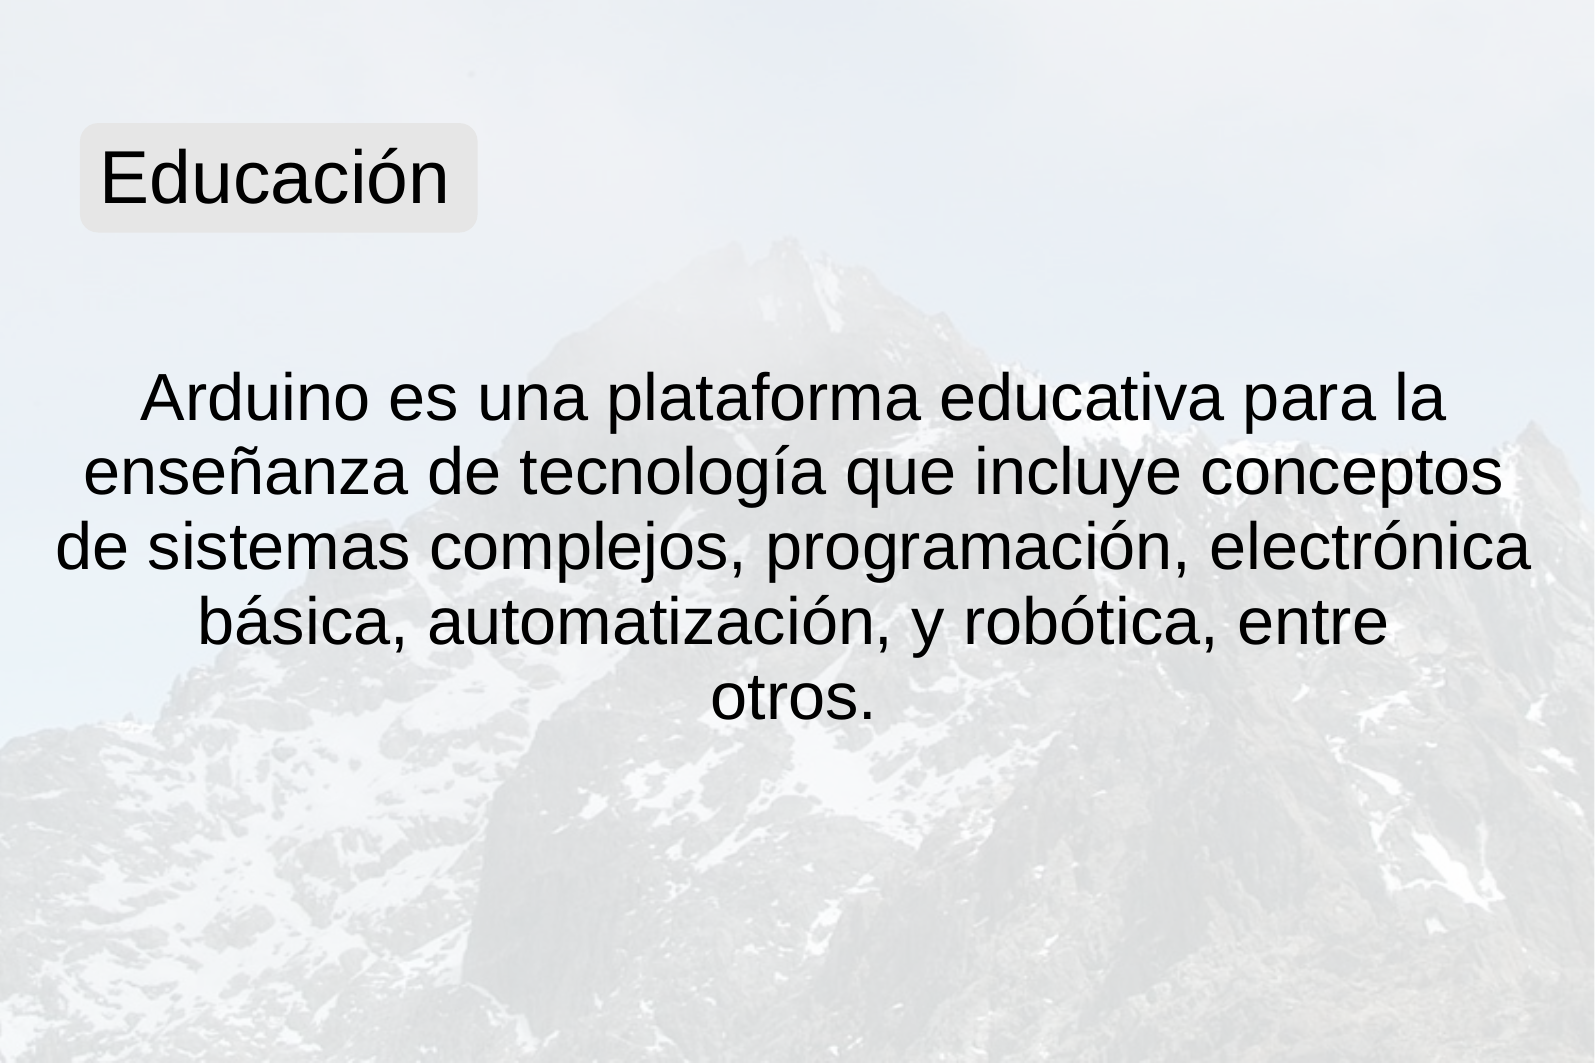

Educación
Arduino es una plataforma educativa para la enseñanza de tecnología que incluye conceptos
de sistemas complejos, programación, electrónica básica, automatización, y robótica, entre
otros.